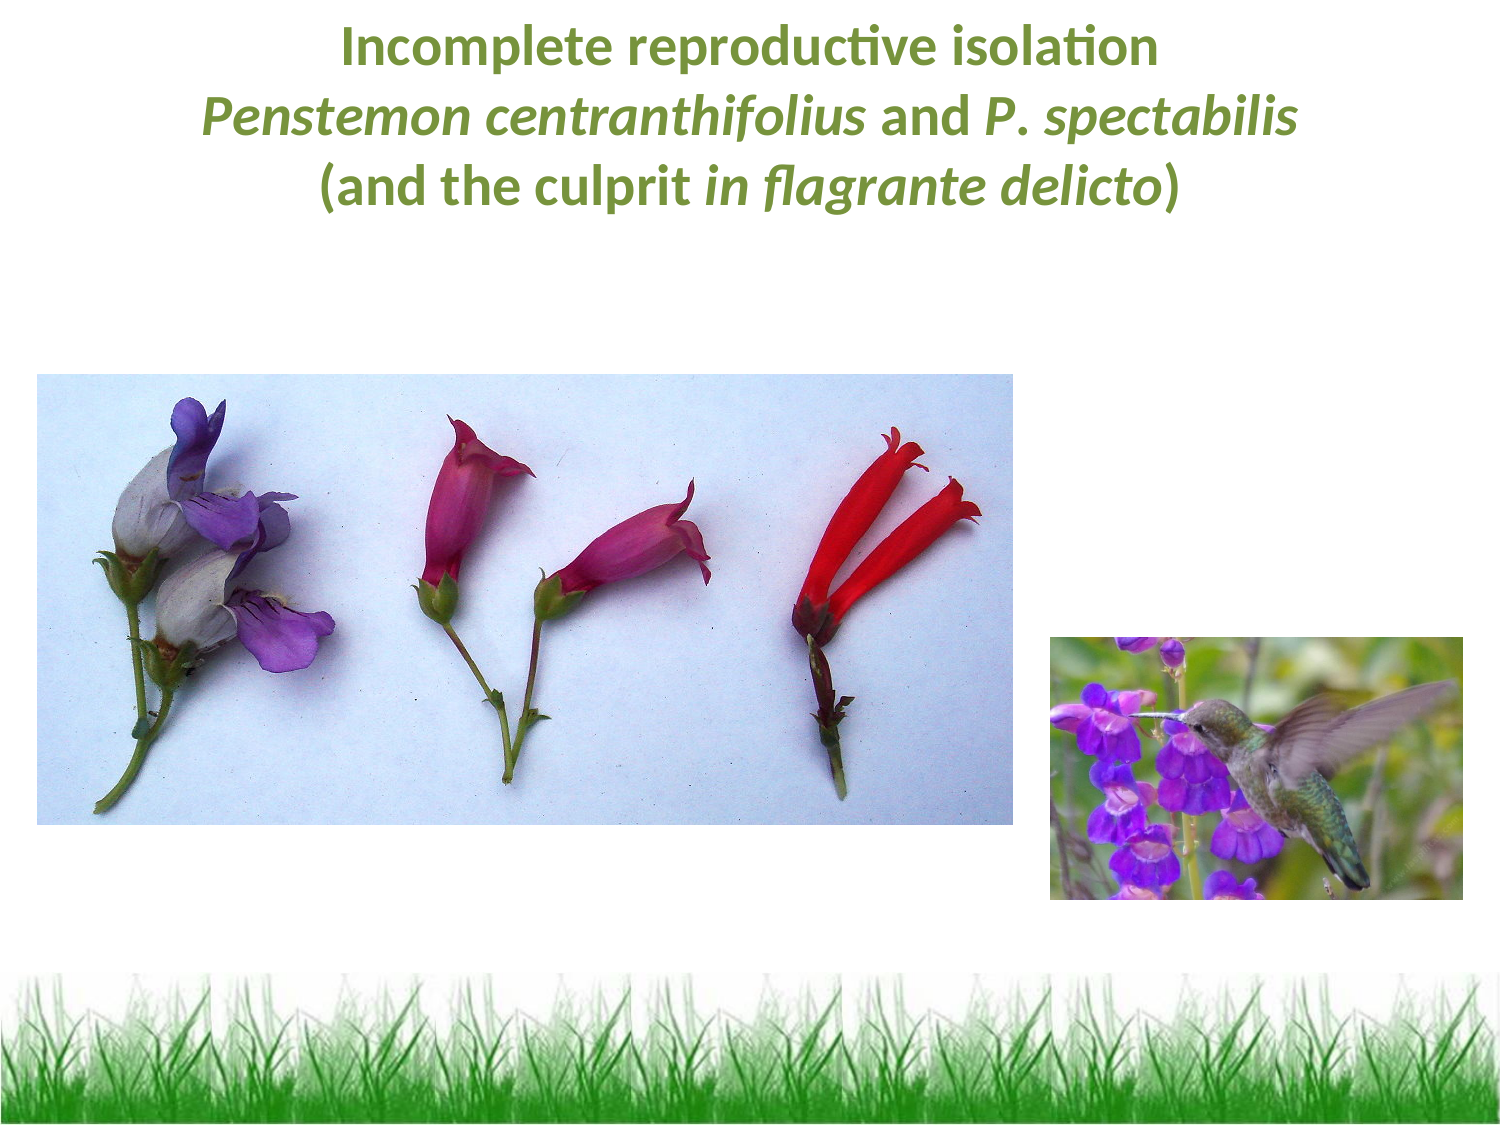

# Incomplete reproductive isolation Penstemon centranthifolius and P. spectabilis (and the culprit in flagrante delicto)